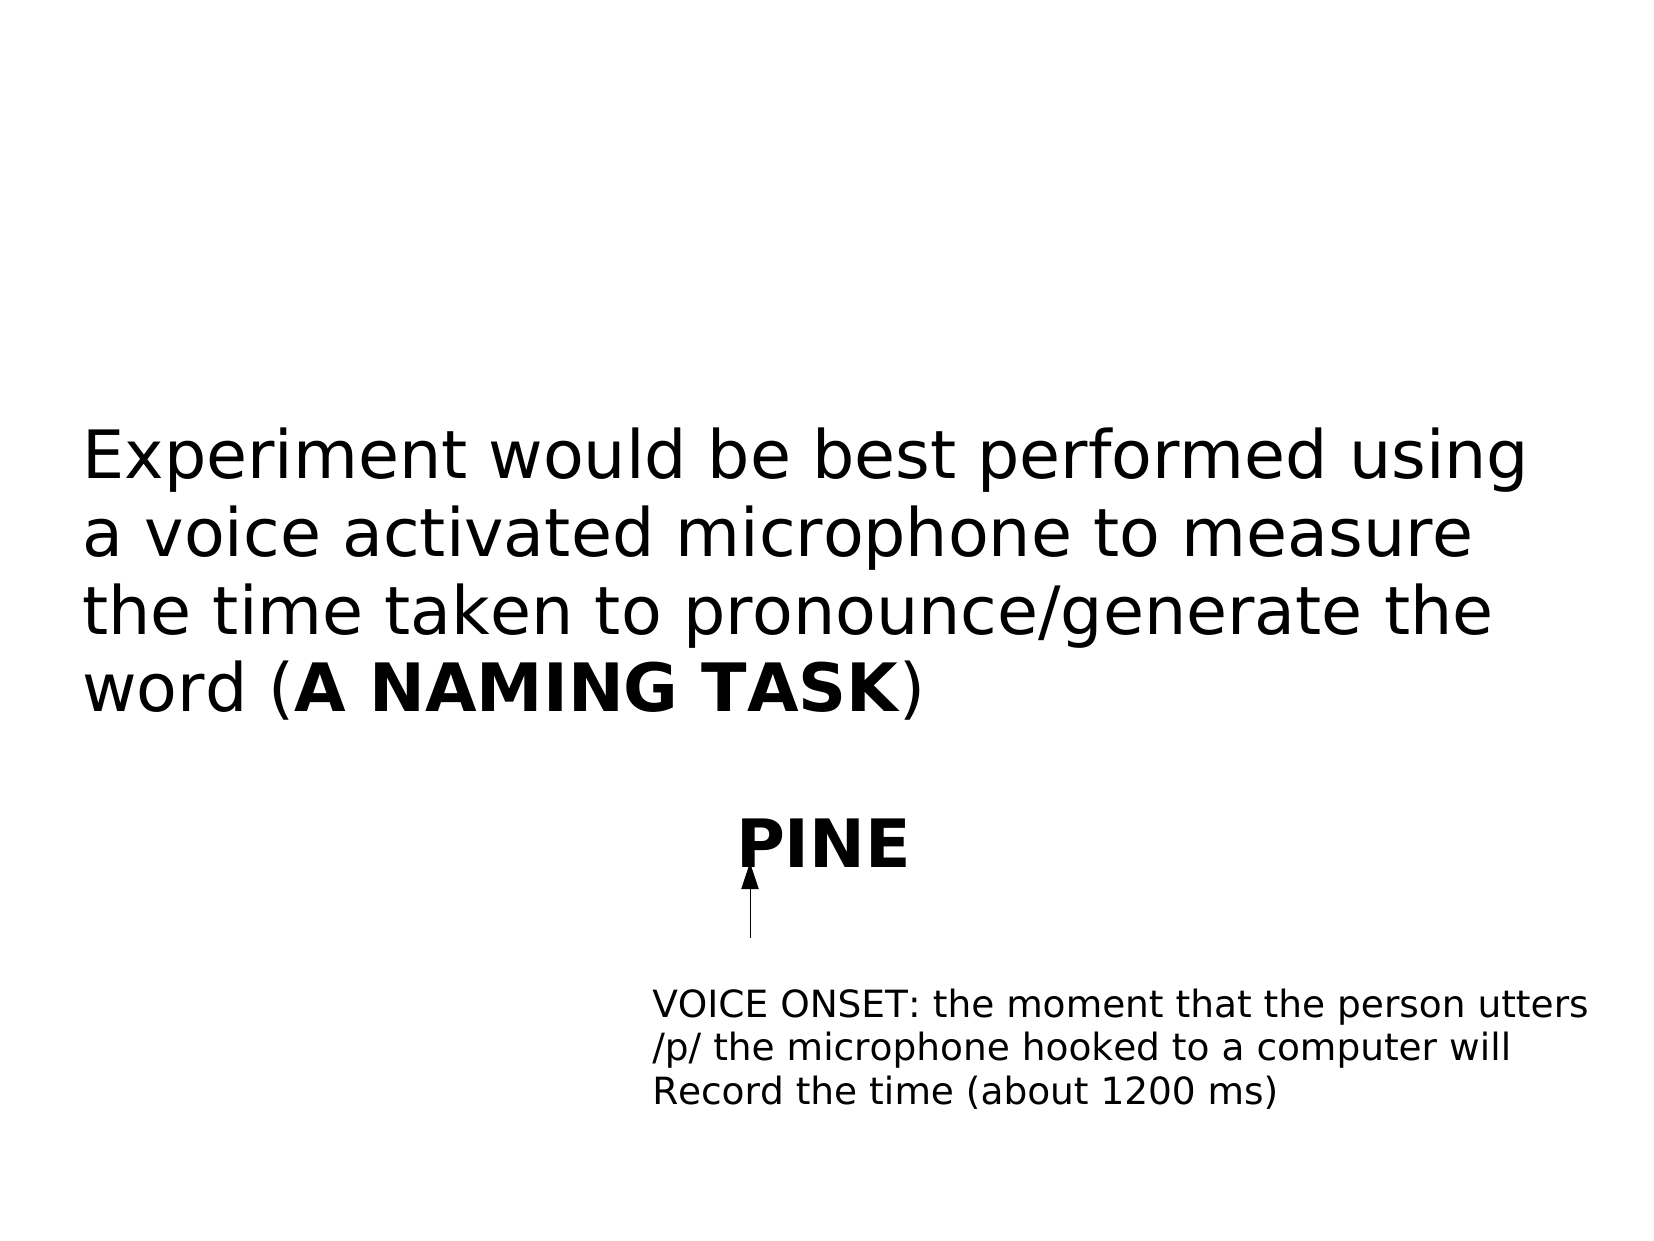

#
Experiment would be best performed using a voice activated microphone to measure the time taken to pronounce/generate the word (A NAMING TASK)
PINE
VOICE ONSET: the moment that the person utters
/p/ the microphone hooked to a computer will
Record the time (about 1200 ms)